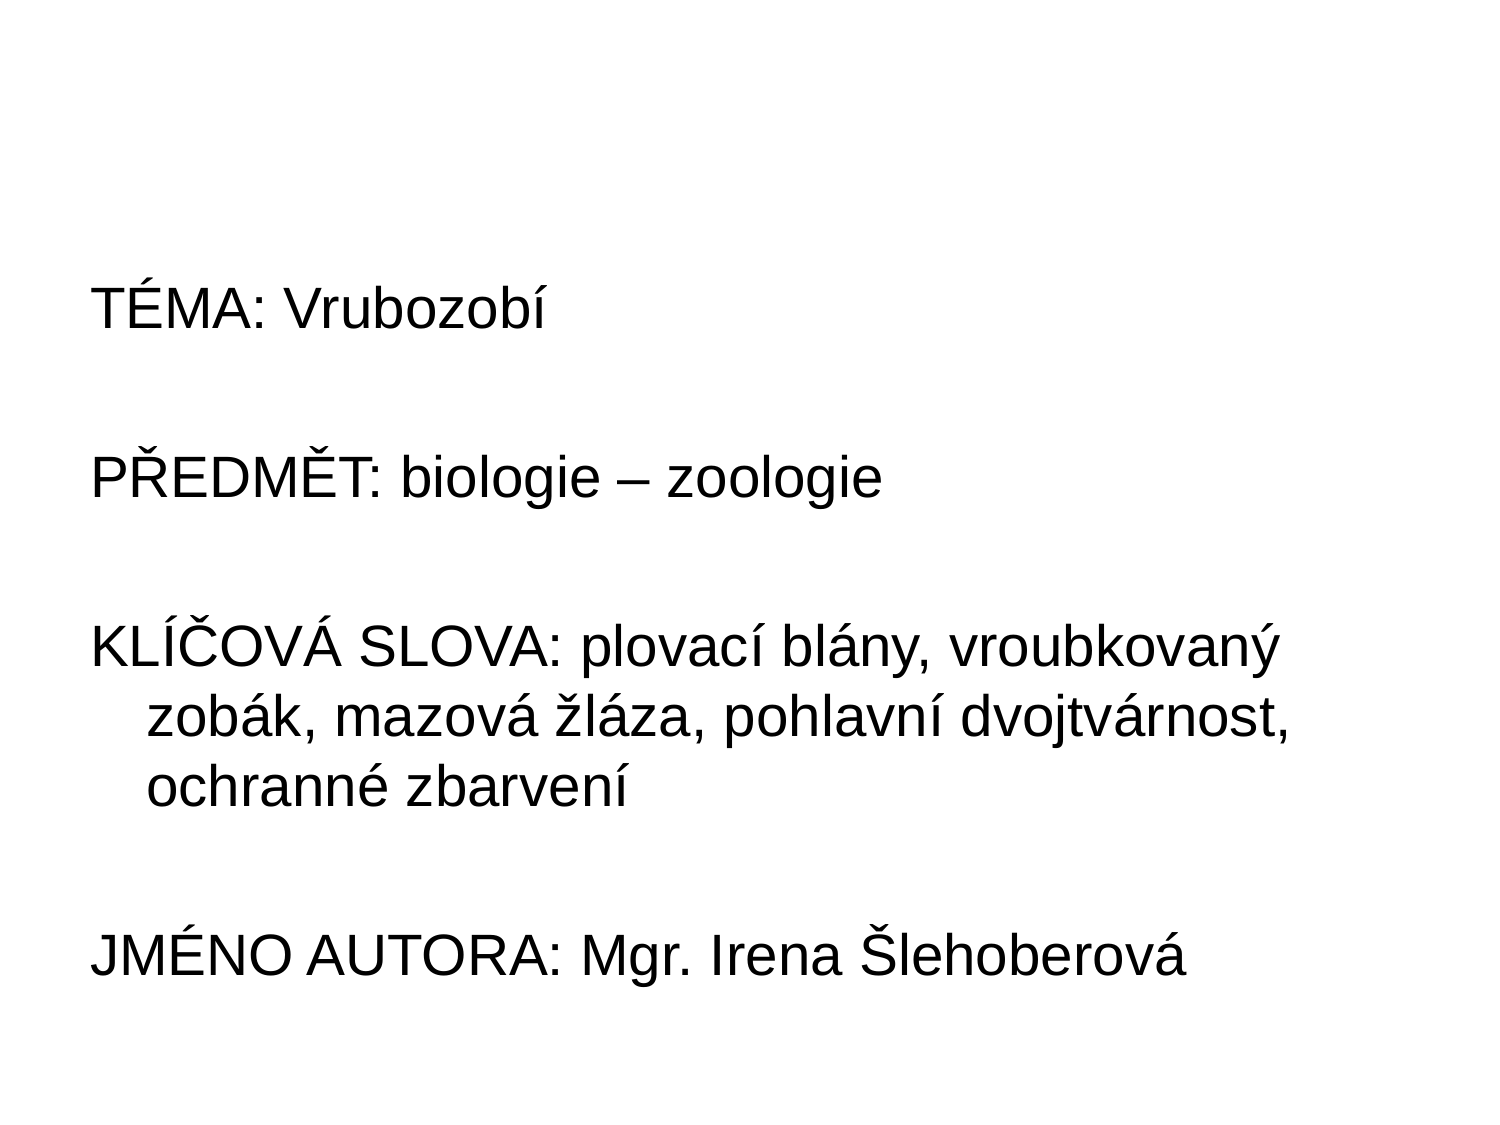

# TÉMA: Vrubozobí
PŘEDMĚT: biologie – zoologie
KLÍČOVÁ SLOVA: plovací blány, vroubkovaný zobák, mazová žláza, pohlavní dvojtvárnost, ochranné zbarvení
JMÉNO AUTORA: Mgr. Irena Šlehoberová